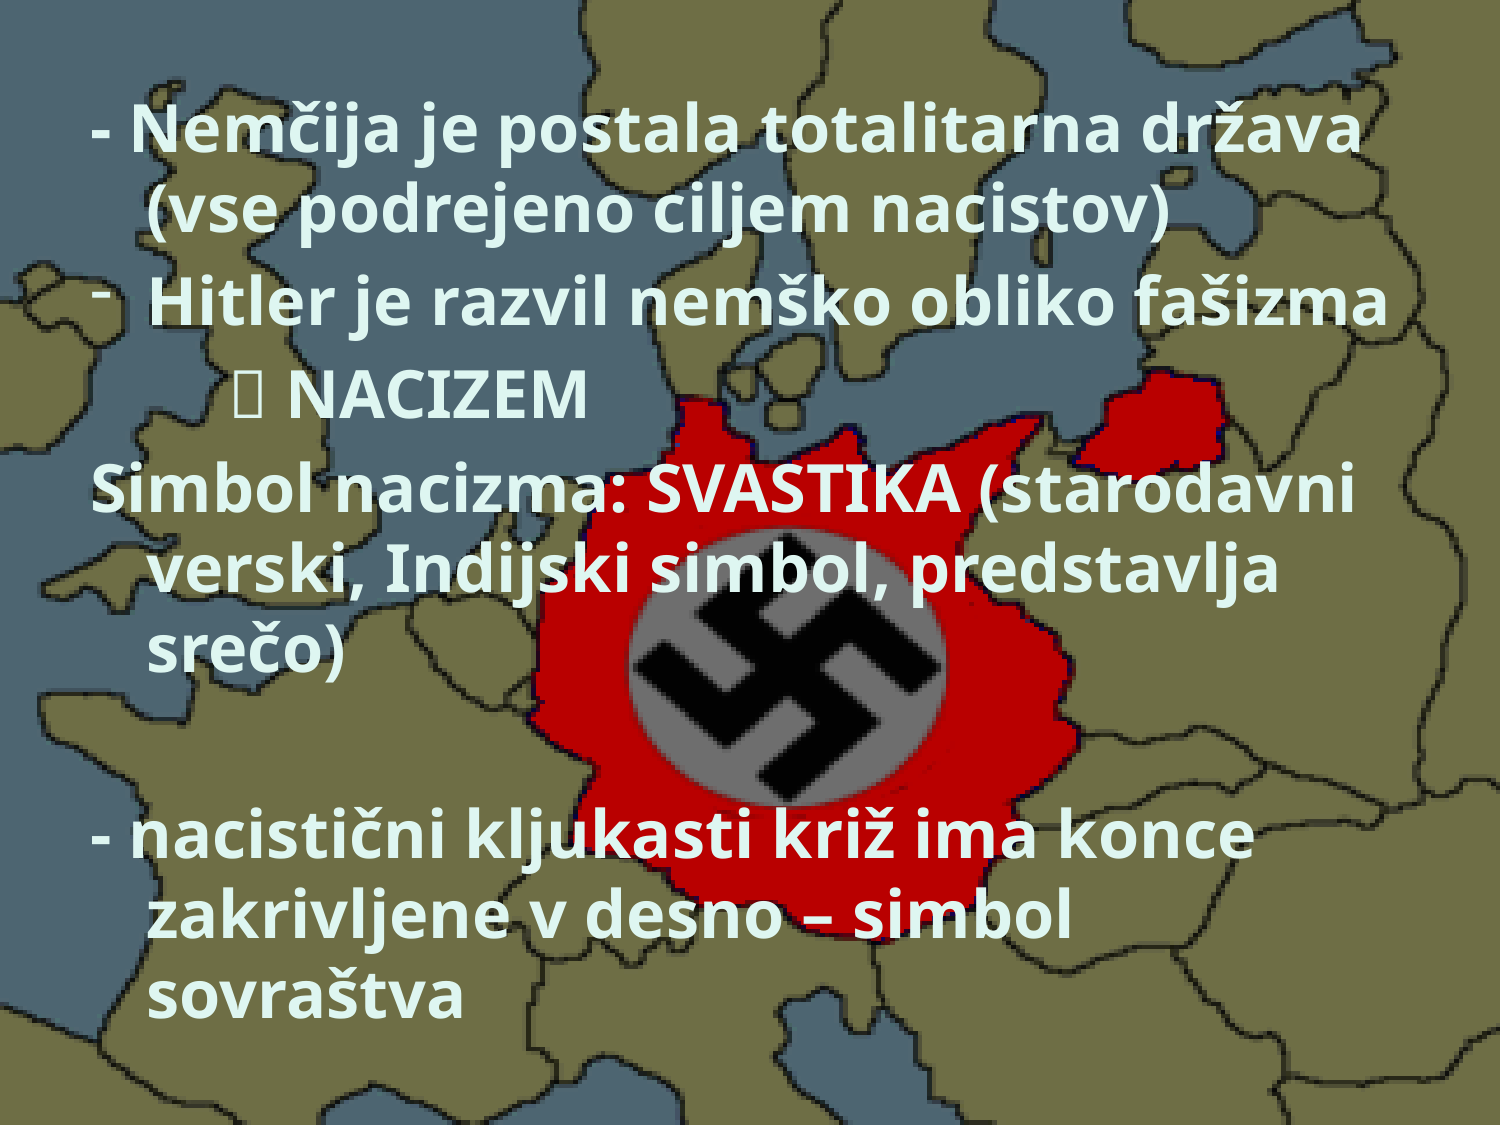

# - Nemčija je postala totalitarna država (vse podrejeno ciljem nacistov)
Hitler je razvil nemško obliko fašizma
  NACIZEM
Simbol nacizma: SVASTIKA (starodavni verski, Indijski simbol, predstavlja srečo)
- nacistični kljukasti križ ima konce zakrivljene v desno – simbol sovraštva